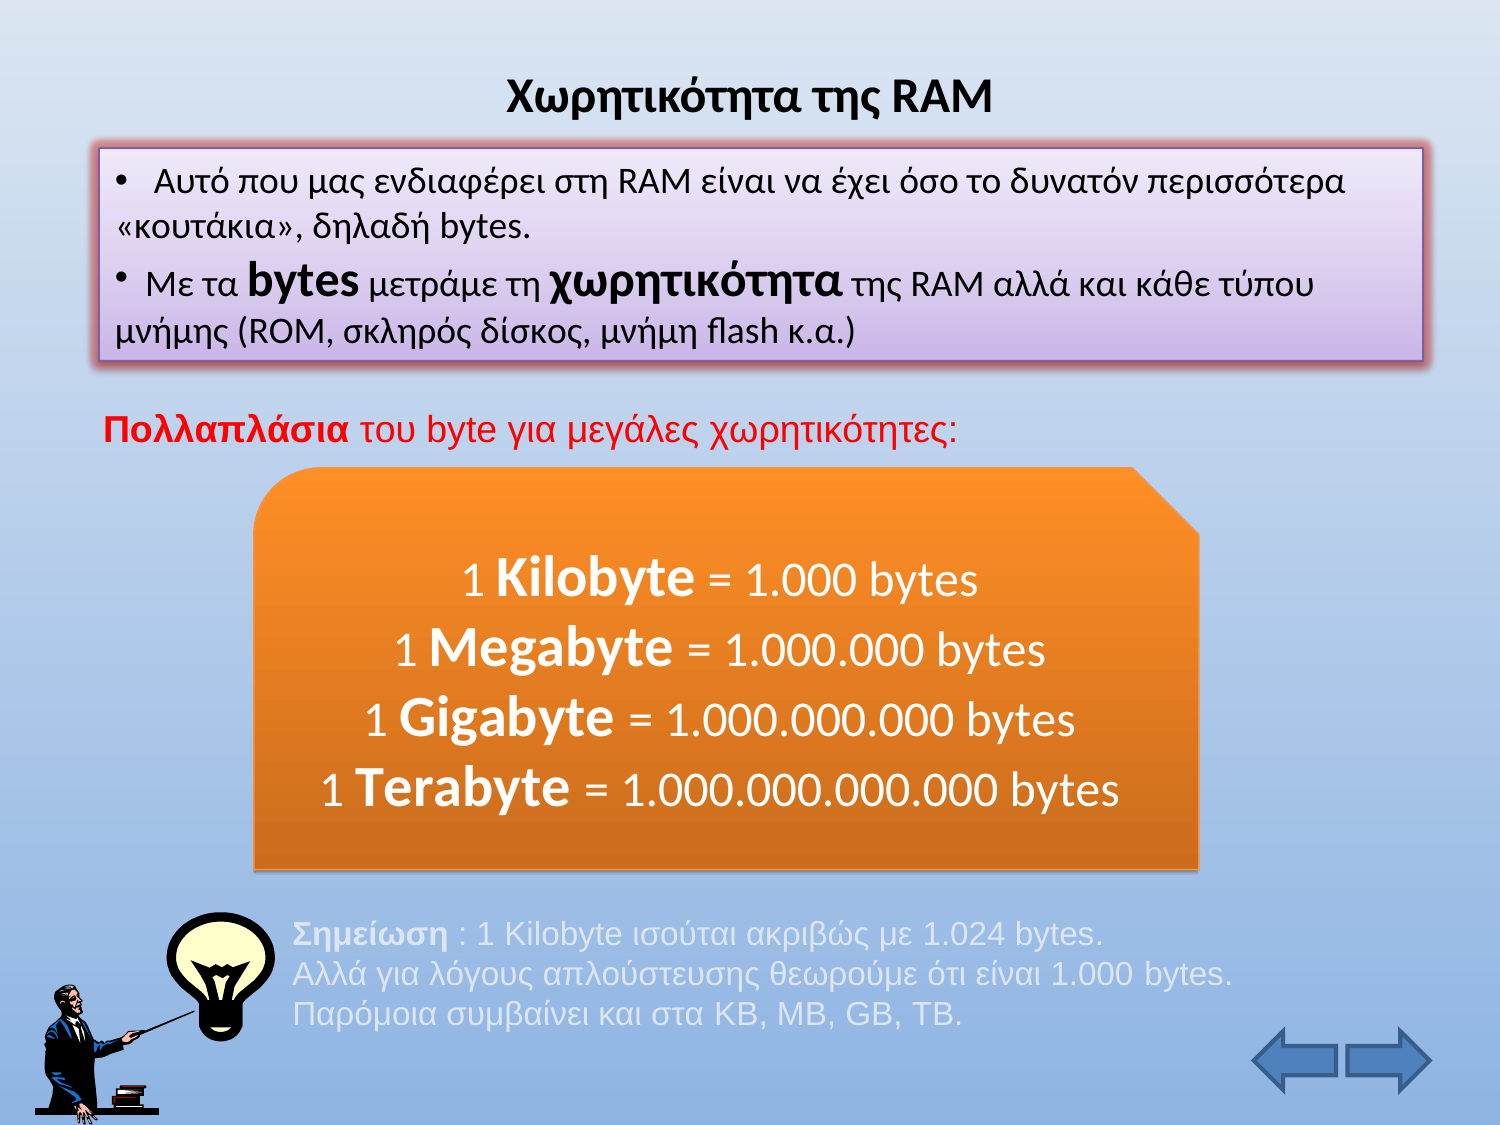

# Χωρητικότητα της RAM
 Αυτό που μας ενδιαφέρει στη RAM είναι να έχει όσο το δυνατόν περισσότερα «κουτάκια», δηλαδή bytes.
 Με τα bytes μετράμε τη χωρητικότητα της RAM αλλά και κάθε τύπου μνήμης (ROM, σκληρός δίσκος, μνήμη flash κ.α.)
Πολλαπλάσια του byte για μεγάλες χωρητικότητες:
1 Kilobyte = 1.000 bytes
1 Megabyte = 1.000.000 bytes
1 Gigabyte = 1.000.000.000 bytes
1 Terabyte = 1.000.000.000.000 bytes
Σημείωση : 1 Kilobyte ισούται ακριβώς με 1.024 bytes.
Αλλά για λόγους απλούστευσης θεωρούμε ότι είναι 1.000 bytes.
Παρόμοια συμβαίνει και στα KB, MB, GB, TB.